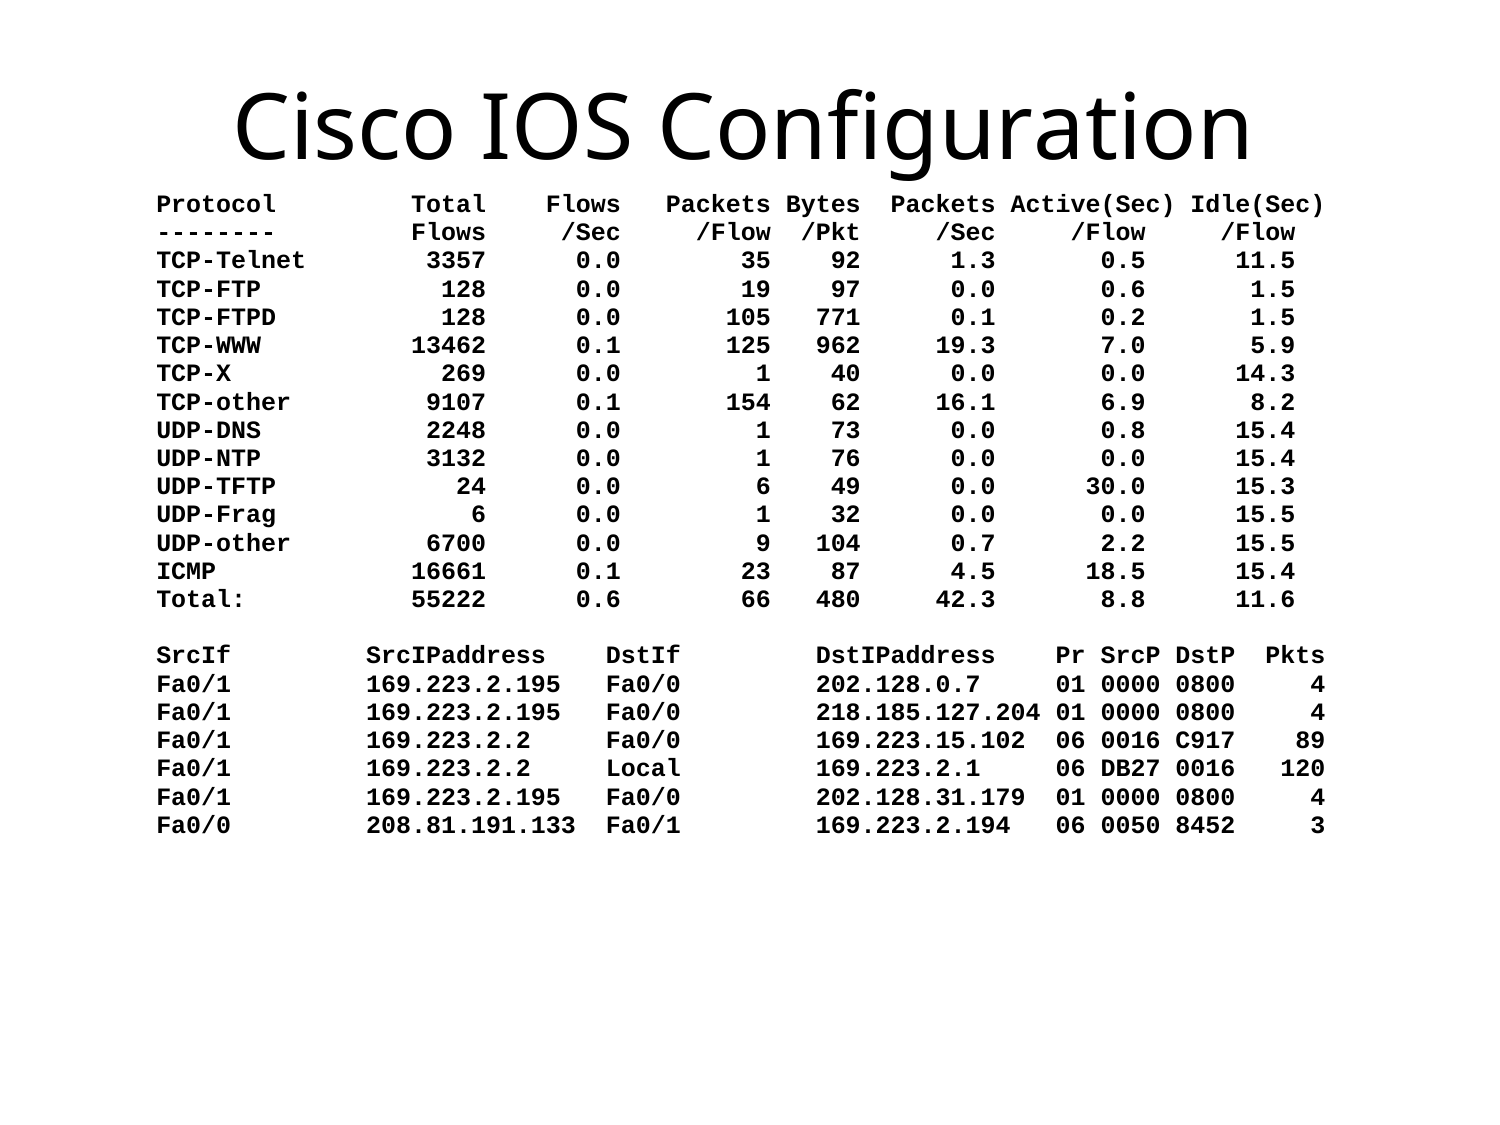

# Cisco IOS Configuration
Protocol Total Flows Packets Bytes Packets Active(Sec) Idle(Sec)‏
-------- Flows /Sec /Flow /Pkt /Sec /Flow /Flow
TCP-Telnet 3357 0.0 35 92 1.3 0.5 11.5
TCP-FTP 128 0.0 19 97 0.0 0.6 1.5
TCP-FTPD 128 0.0 105 771 0.1 0.2 1.5
TCP-WWW 13462 0.1 125 962 19.3 7.0 5.9
TCP-X 269 0.0 1 40 0.0 0.0 14.3
TCP-other 9107 0.1 154 62 16.1 6.9 8.2
UDP-DNS 2248 0.0 1 73 0.0 0.8 15.4
UDP-NTP 3132 0.0 1 76 0.0 0.0 15.4
UDP-TFTP 24 0.0 6 49 0.0 30.0 15.3
UDP-Frag 6 0.0 1 32 0.0 0.0 15.5
UDP-other 6700 0.0 9 104 0.7 2.2 15.5
ICMP 16661 0.1 23 87 4.5 18.5 15.4
Total: 55222 0.6 66 480 42.3 8.8 11.6
SrcIf SrcIPaddress DstIf DstIPaddress Pr SrcP DstP Pkts
Fa0/1 169.223.2.195 Fa0/0 202.128.0.7 01 0000 0800 4
Fa0/1 169.223.2.195 Fa0/0 218.185.127.204 01 0000 0800 4
Fa0/1 169.223.2.2 Fa0/0 169.223.15.102 06 0016 C917 89
Fa0/1 169.223.2.2 Local 169.223.2.1 06 DB27 0016 120
Fa0/1 169.223.2.195 Fa0/0 202.128.31.179 01 0000 0800 4
Fa0/0 208.81.191.133 Fa0/1 169.223.2.194 06 0050 8452 3